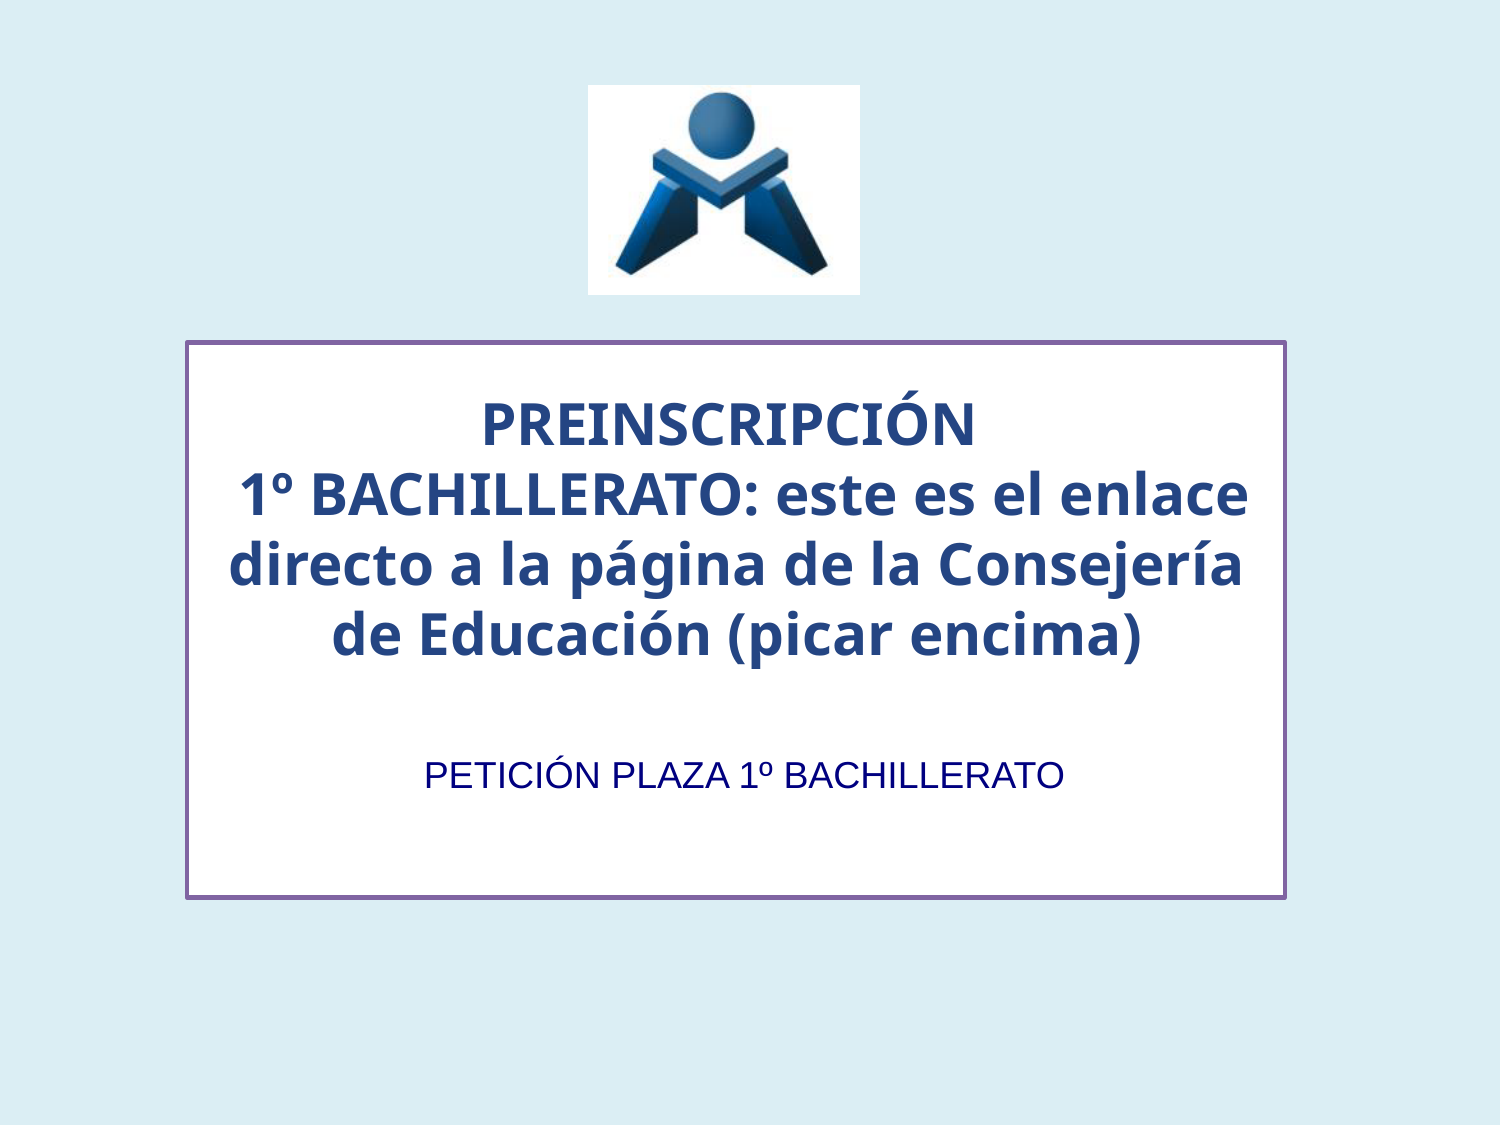

PREINSCRIPCIÓN
 1º BACHILLERATO: este es el enlace directo a la página de la Consejería de Educación (picar encima)
PETICIÓN PLAZA 1º BACHILLERATO